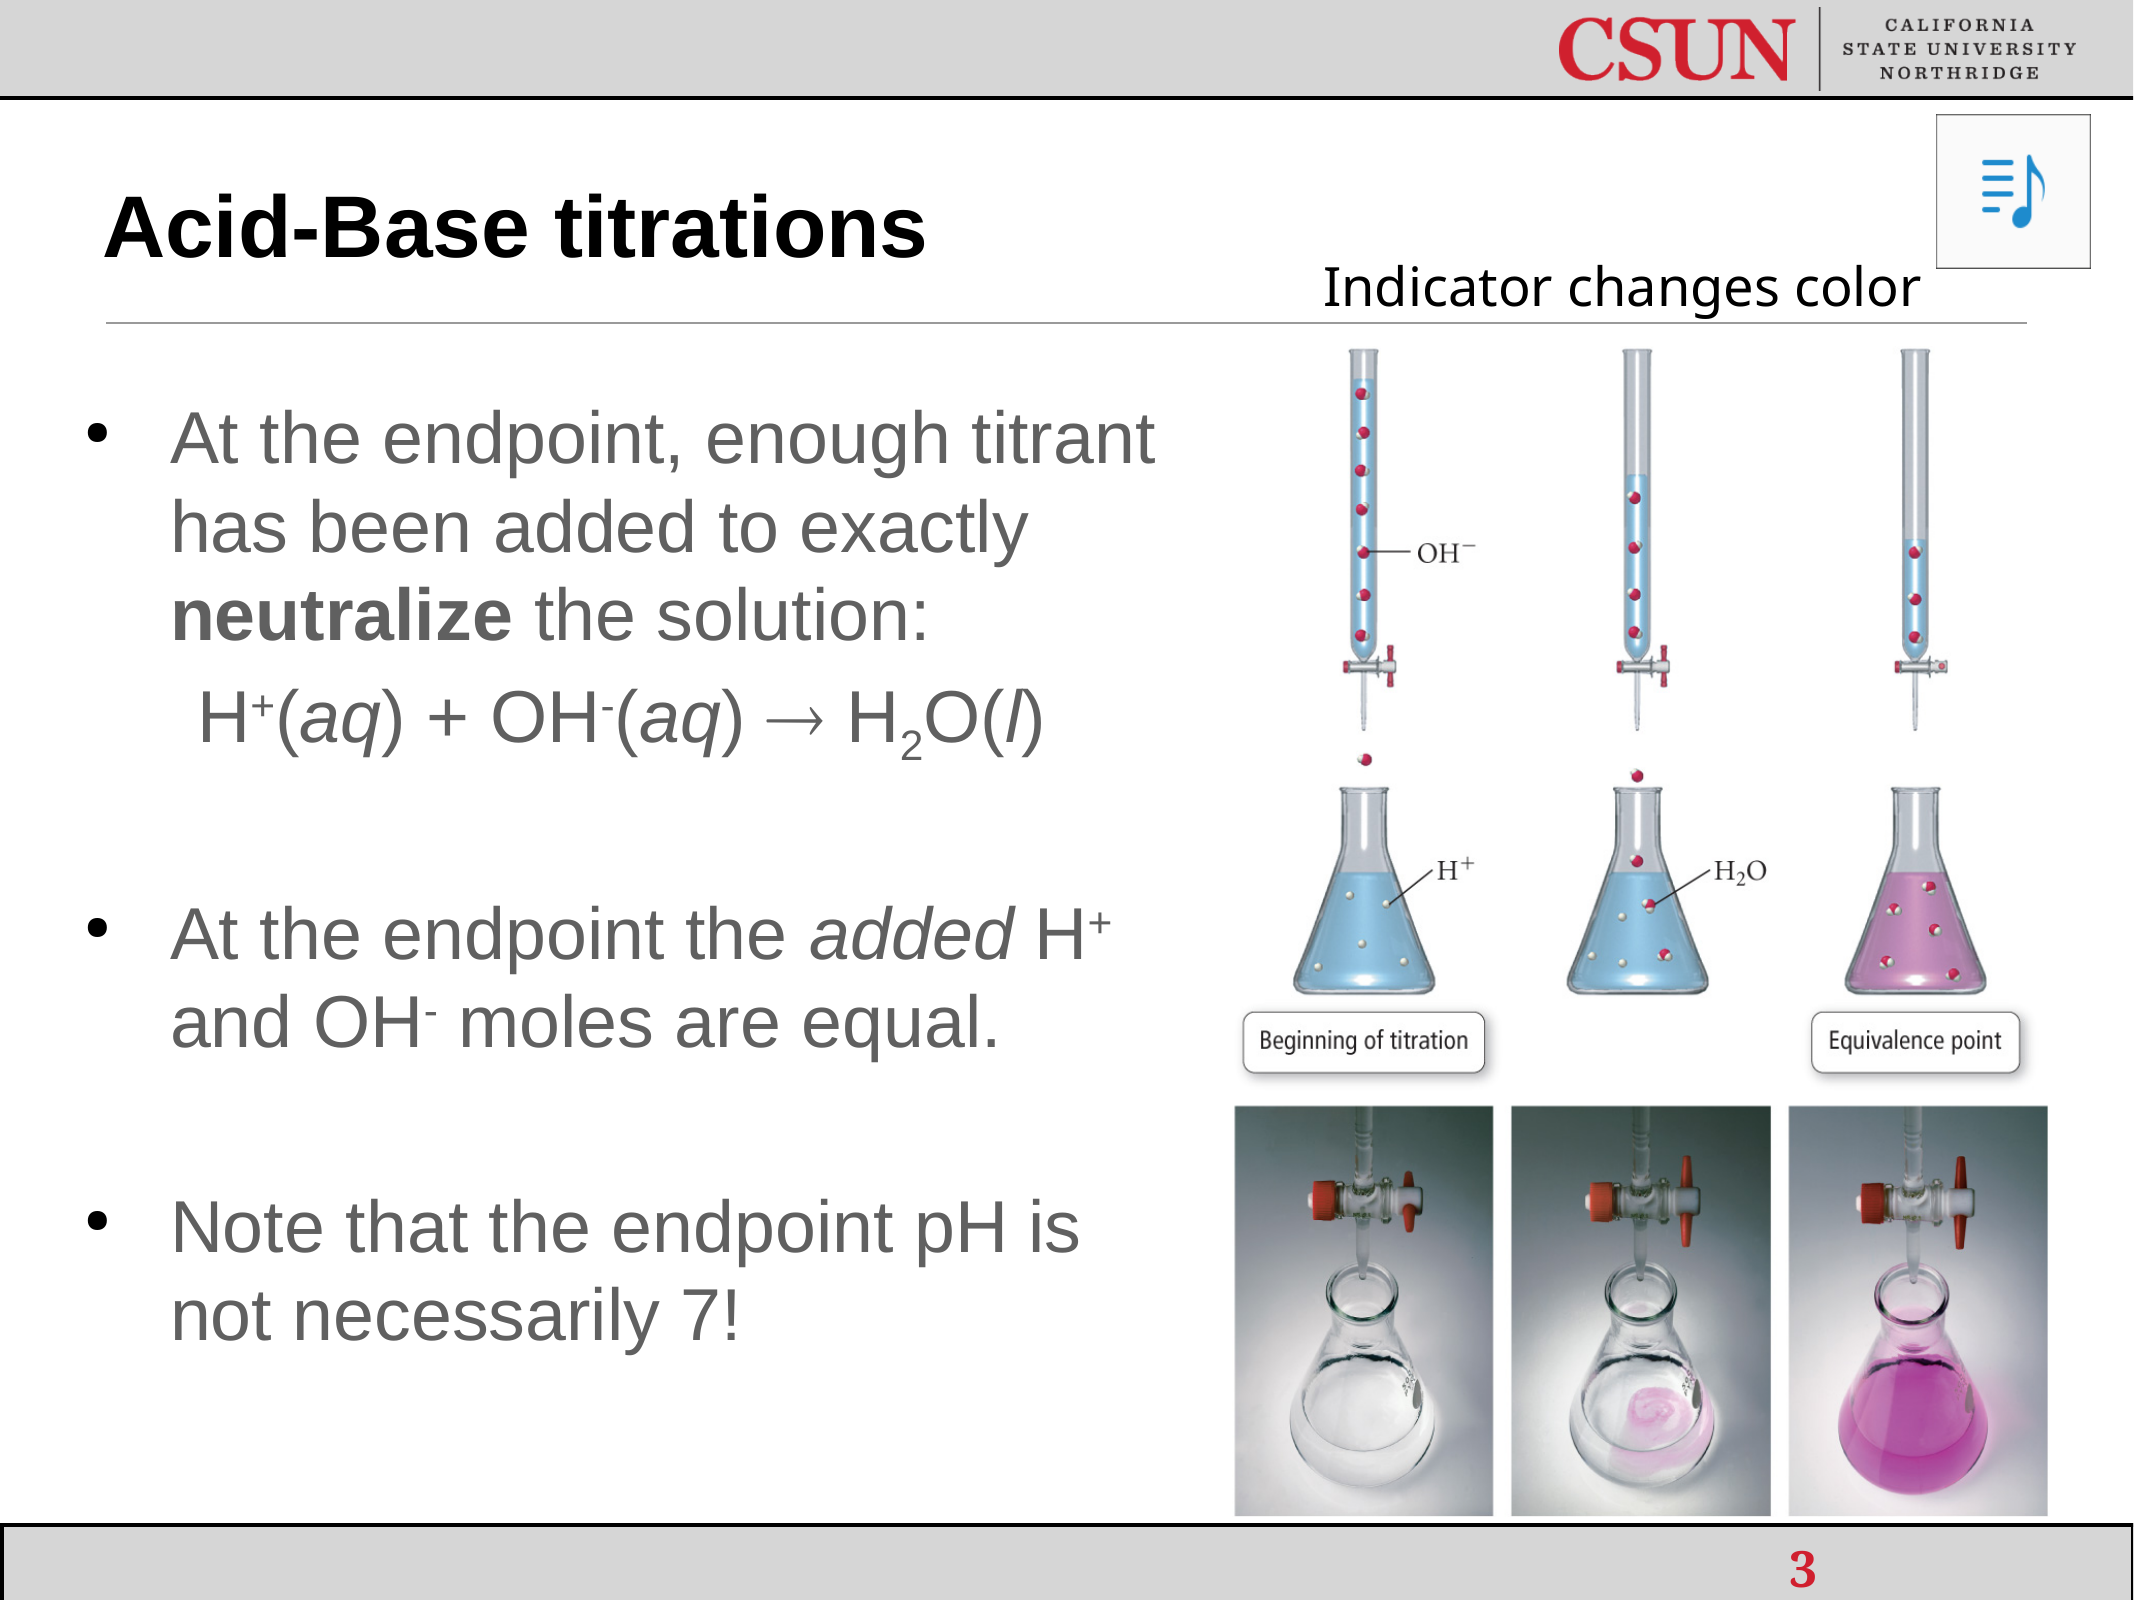

# Acid-Base titrations
Indicator changes color
At the endpoint, enough titrant has been added to exactly neutralize the solution:
H+(aq) + OH-(aq)  H2O(l)
At the endpoint the added H+ and OH- moles are equal.
Note that the endpoint pH is not necessarily 7!
3